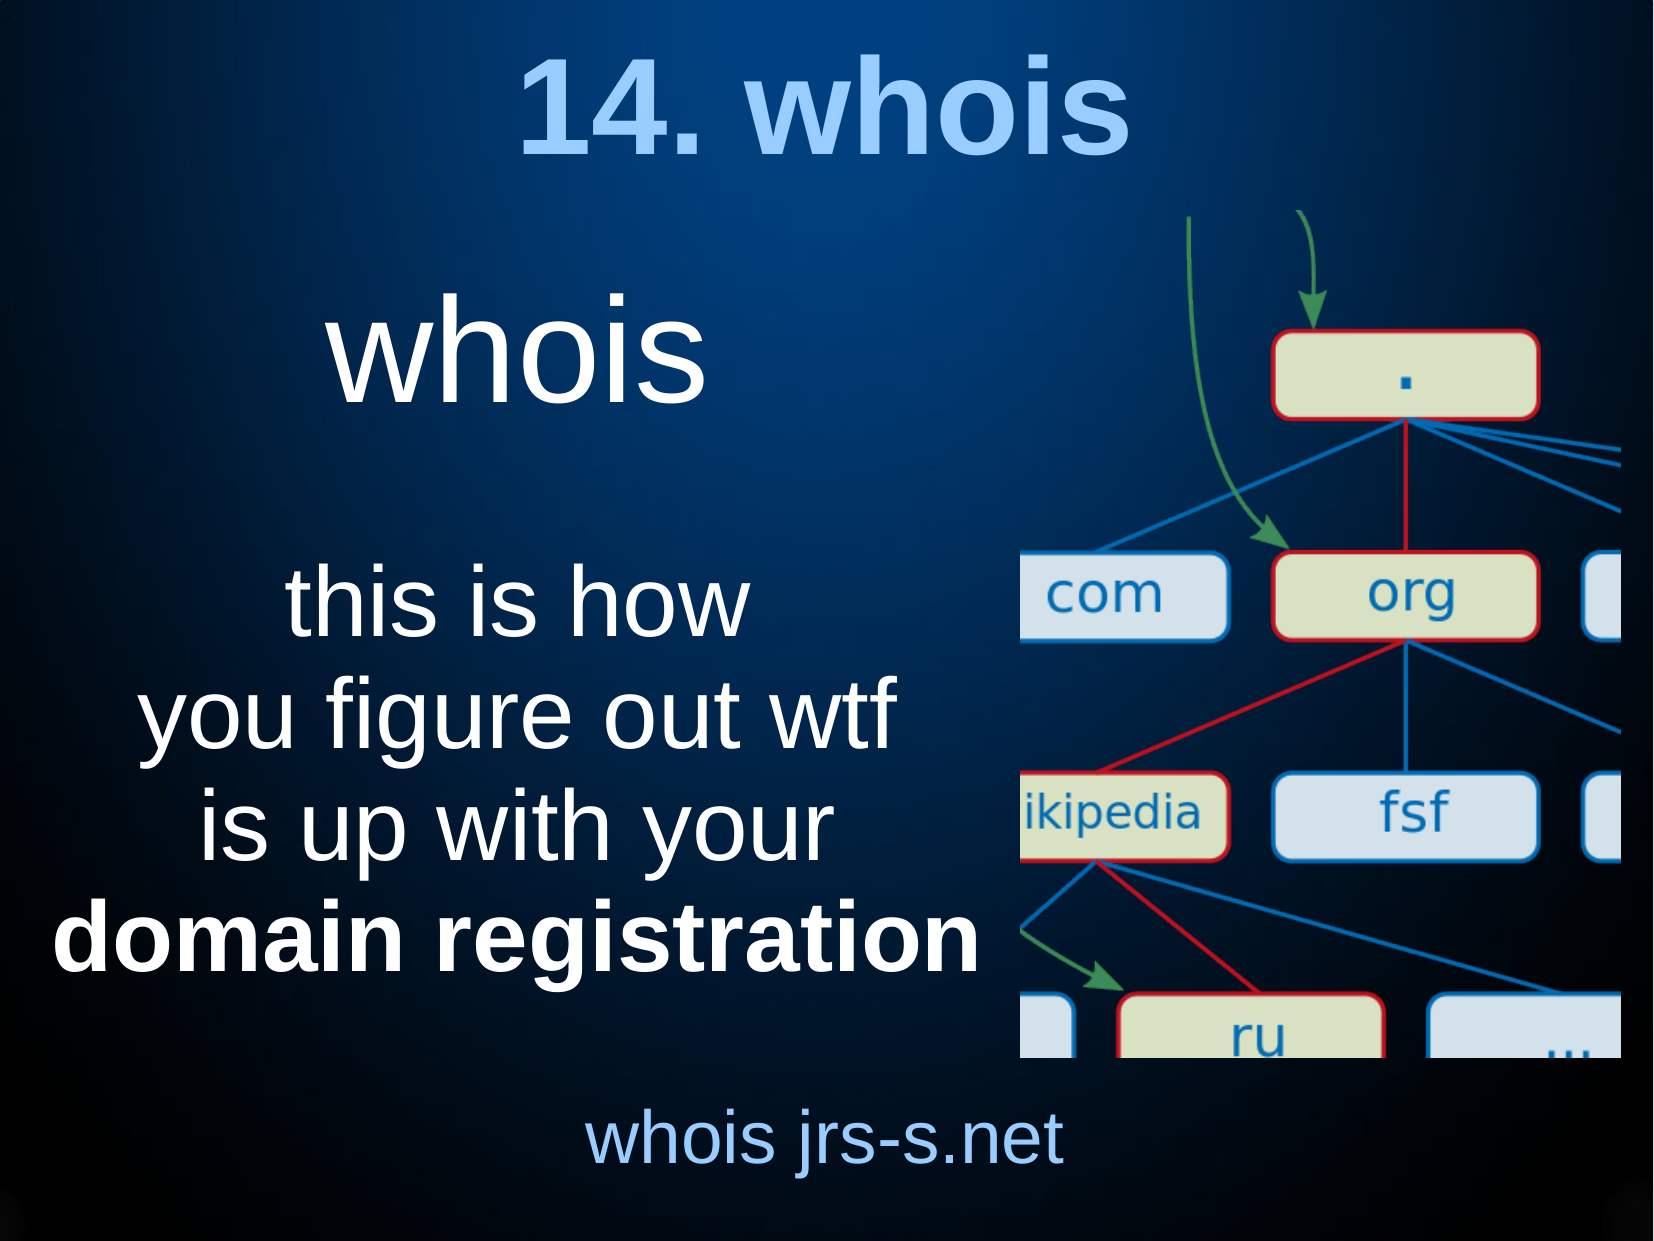

# 14. whois
whois
this is how
you figure out wtf
is up with your
domain registration
whois jrs-s.net